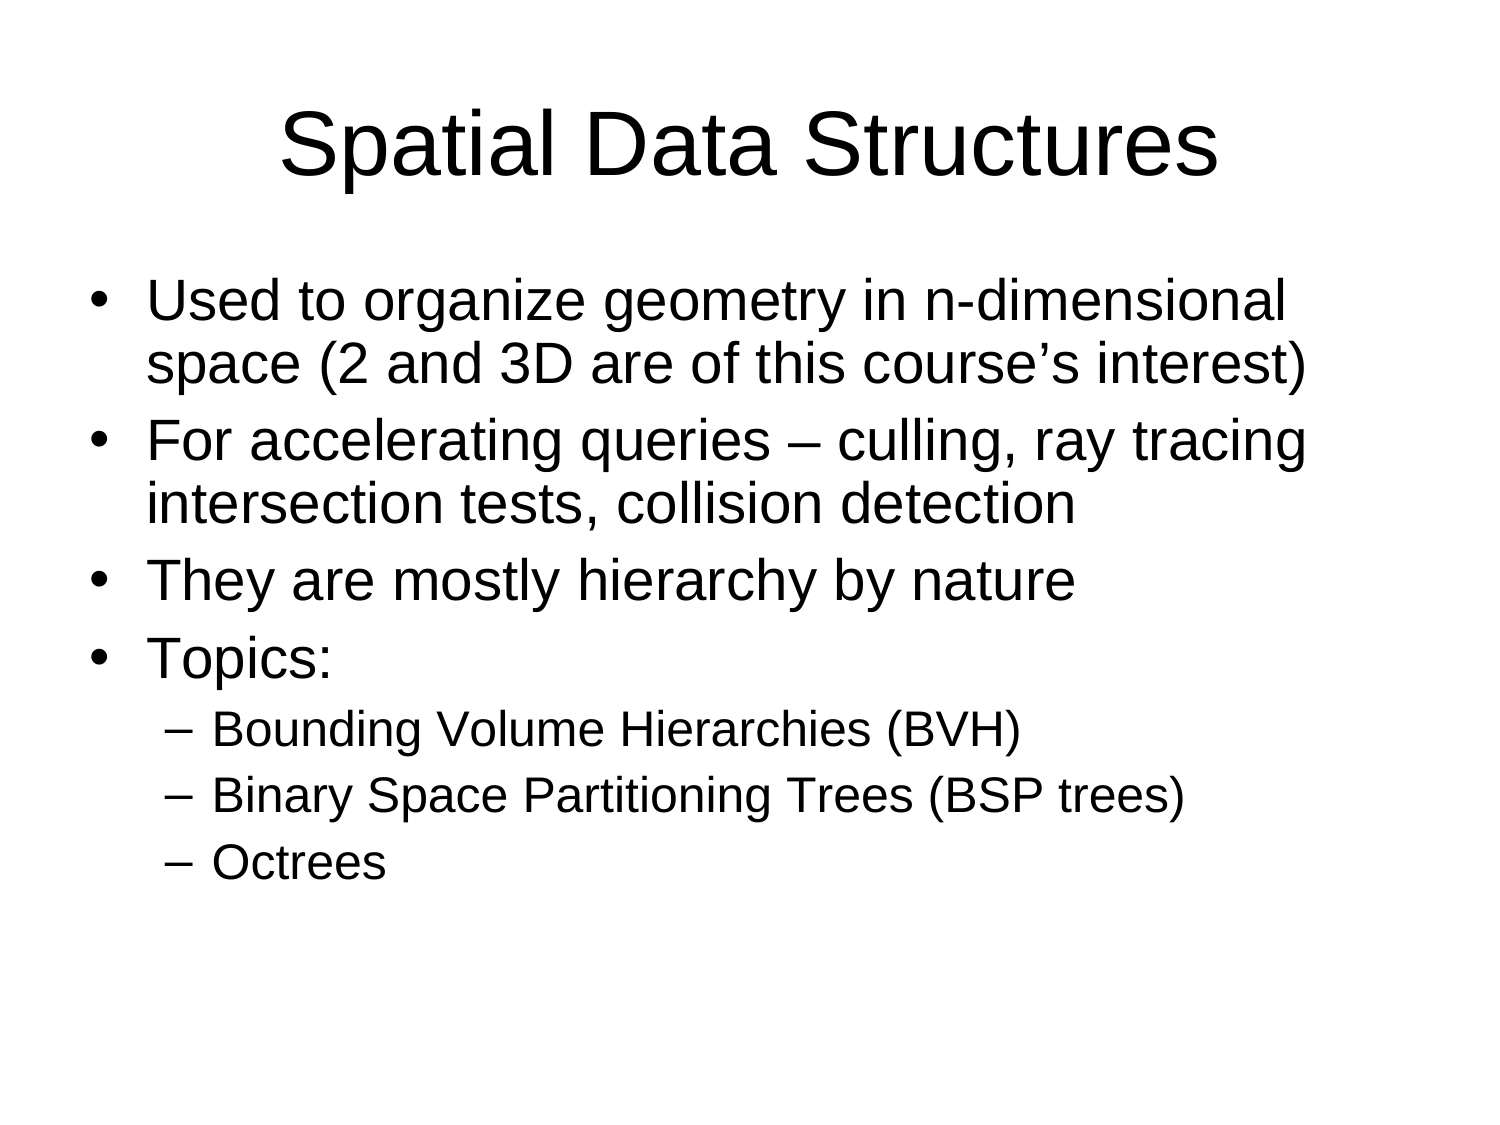

# Spatial Data Structures
Used to organize geometry in n-dimensional space (2 and 3D are of this course’s interest)
For accelerating queries – culling, ray tracing intersection tests, collision detection
They are mostly hierarchy by nature
Topics:
Bounding Volume Hierarchies (BVH)
Binary Space Partitioning Trees (BSP trees)
Octrees